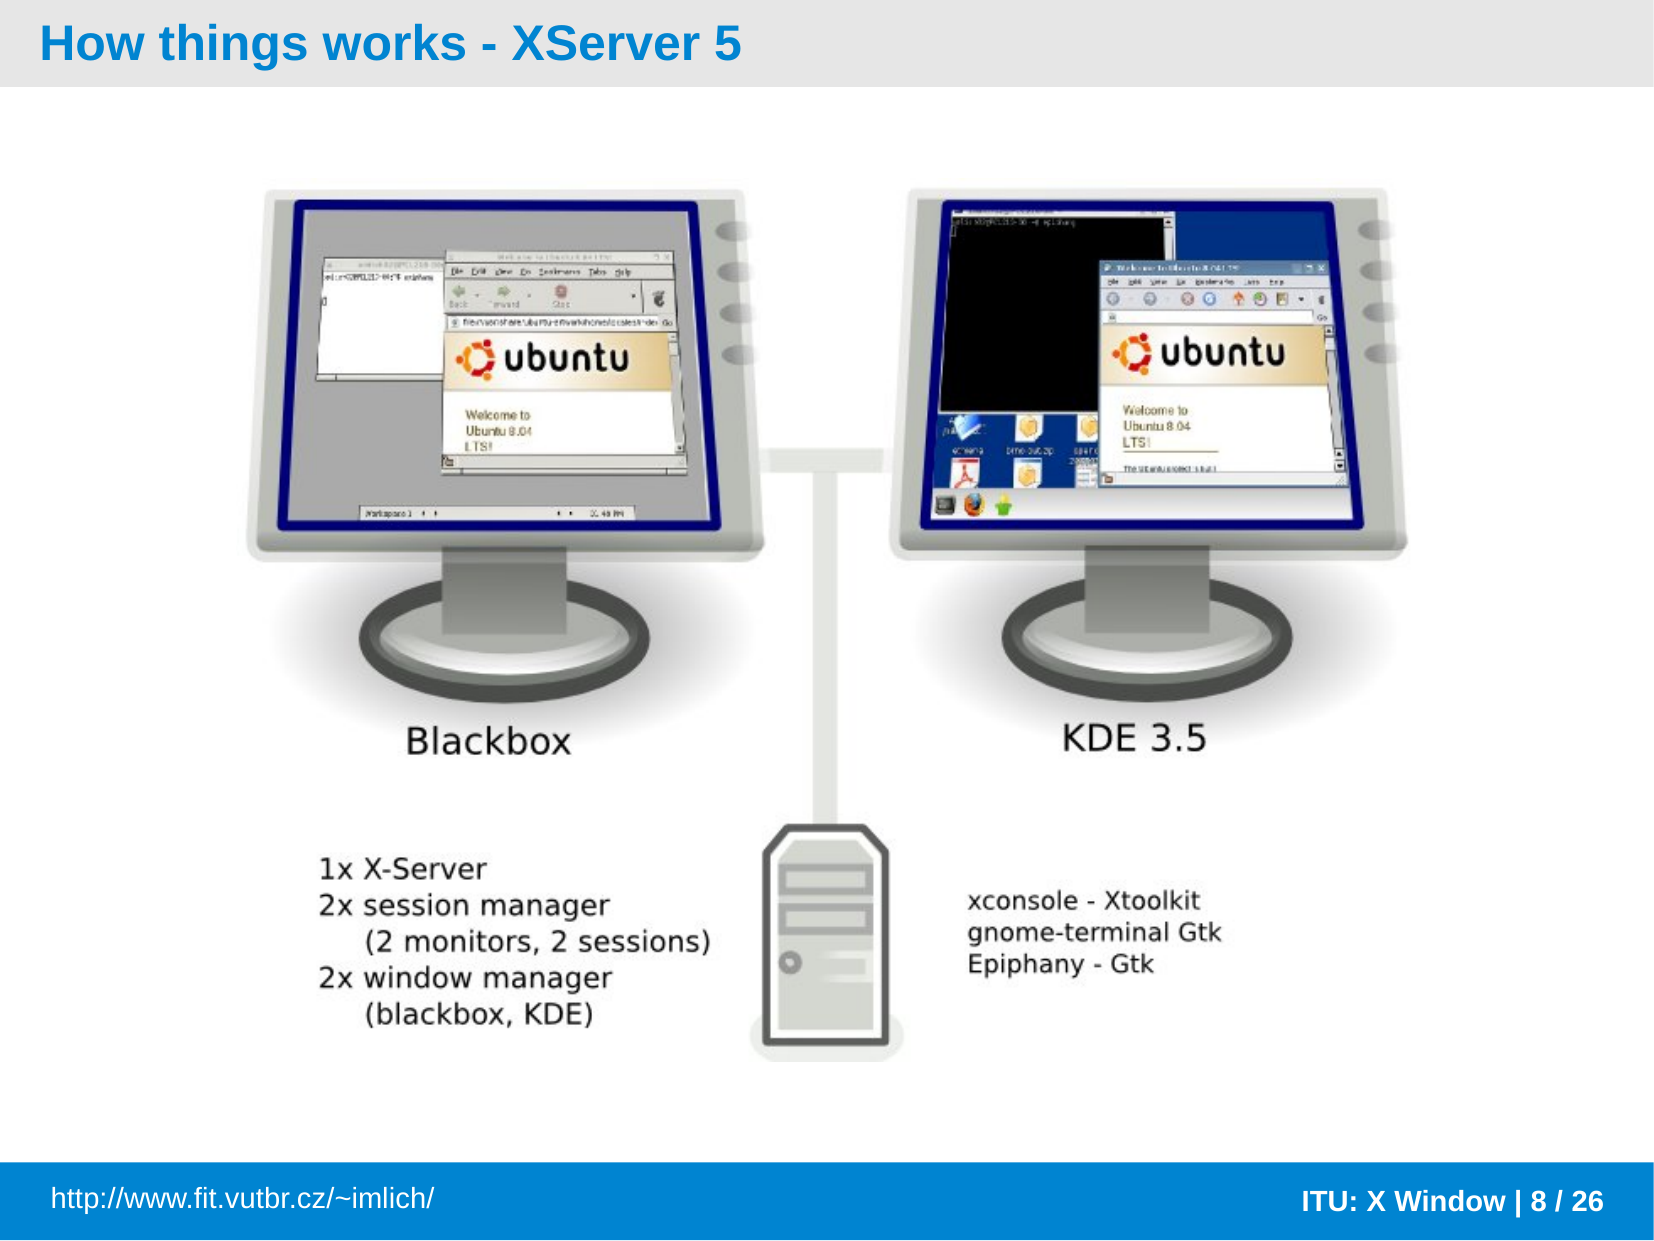

# How things works - XServer 5